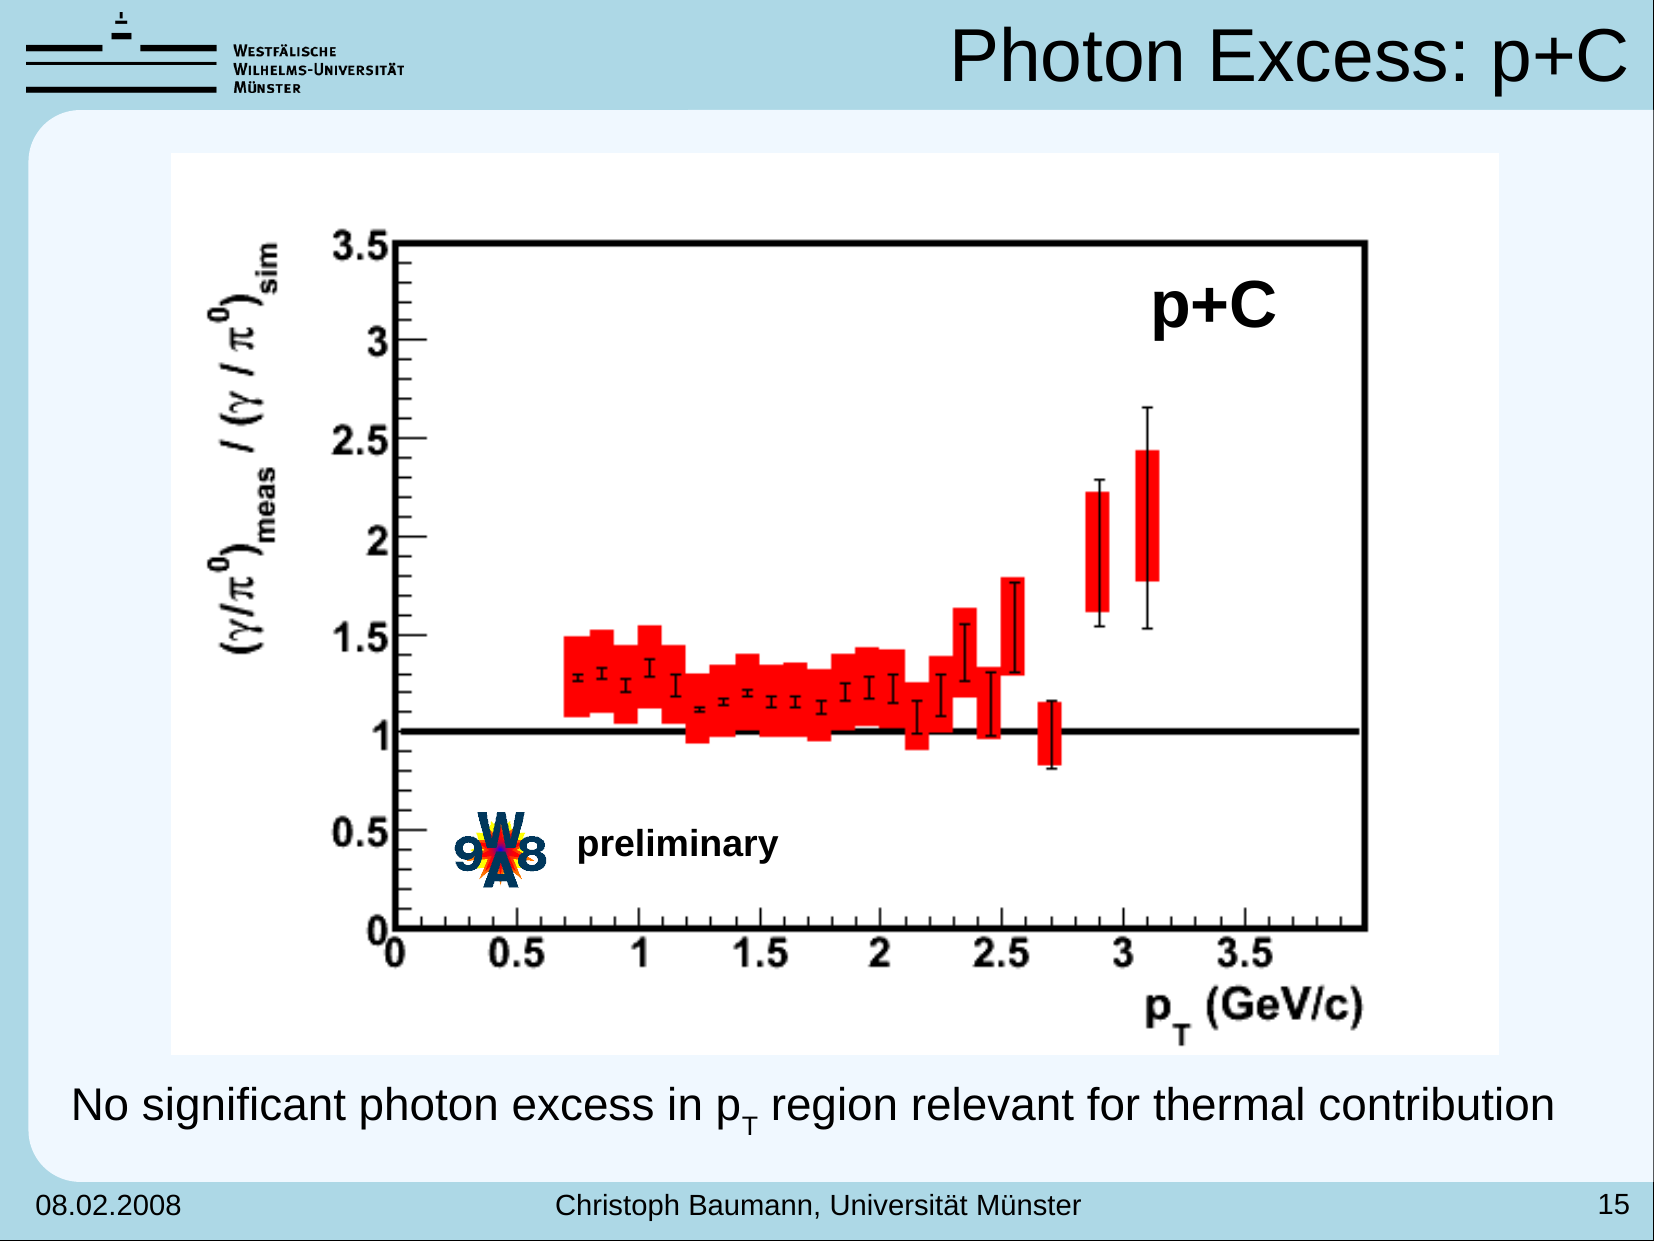

# Photon Excess: p+C
p+C
preliminary
No significant photon excess in pT region relevant for thermal contribution
15
08.02.2008
Christoph Baumann, Universität Münster